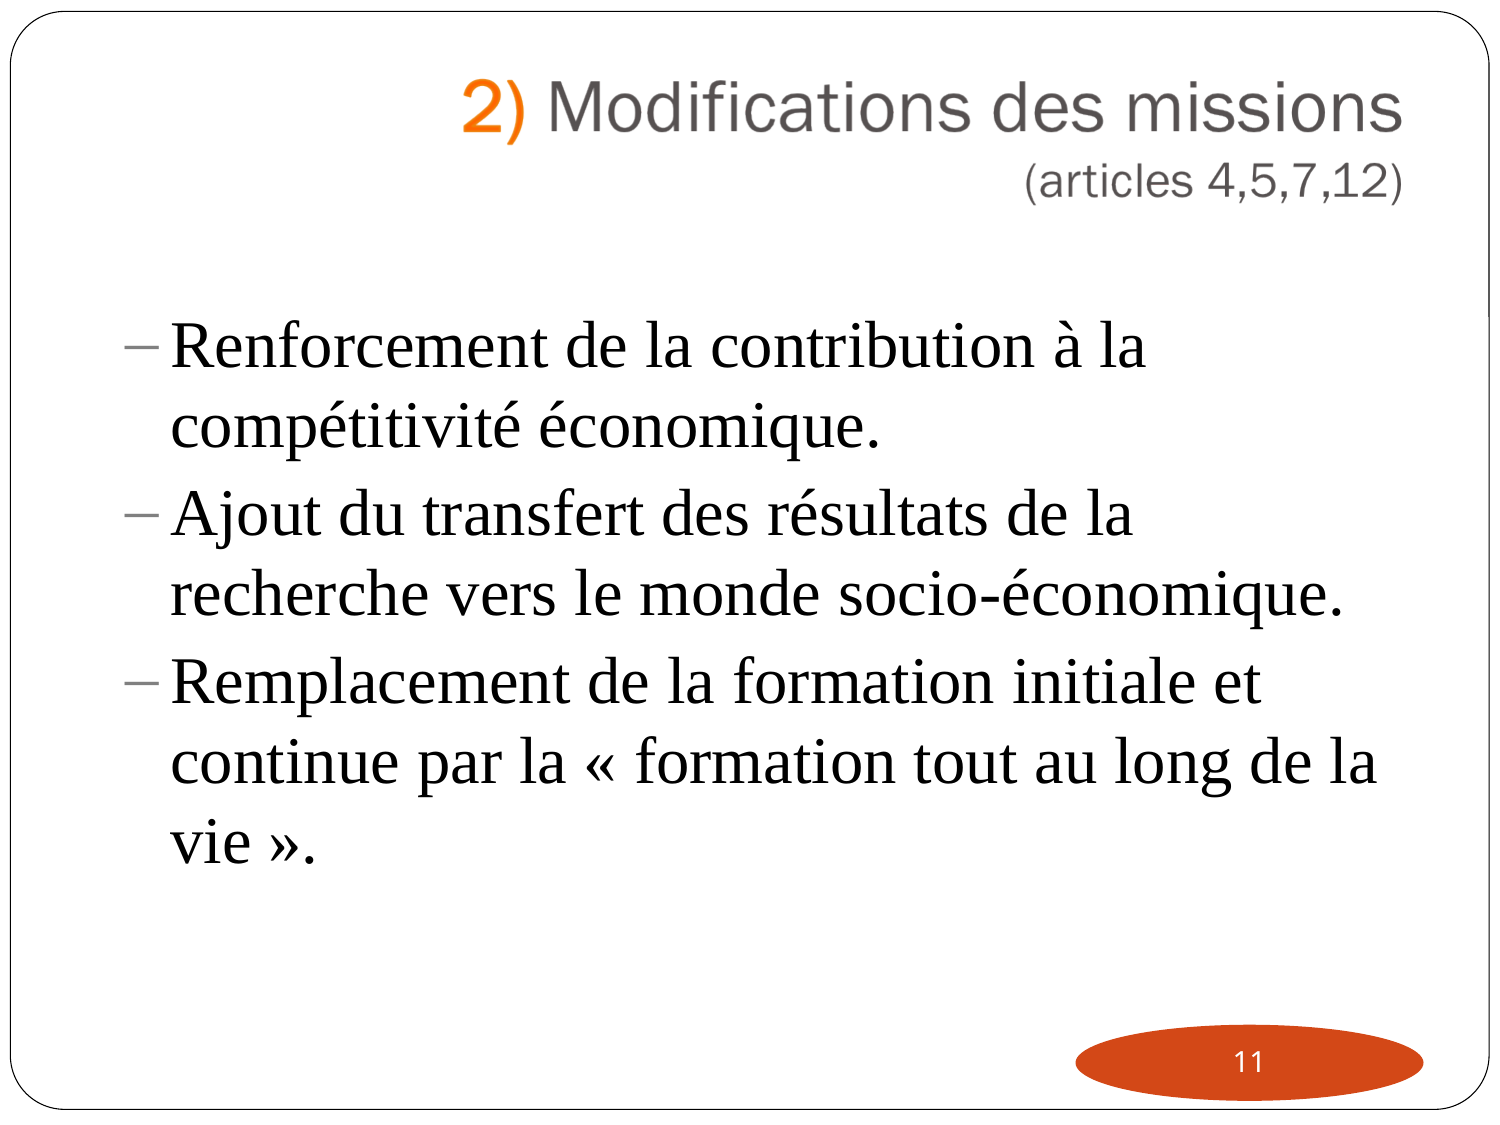

Renforcement de la contribution à la compétitivité économique.
Ajout du transfert des résultats de la recherche vers le monde socio-économique.
Remplacement de la formation initiale et continue par la « formation tout au long de la vie ».